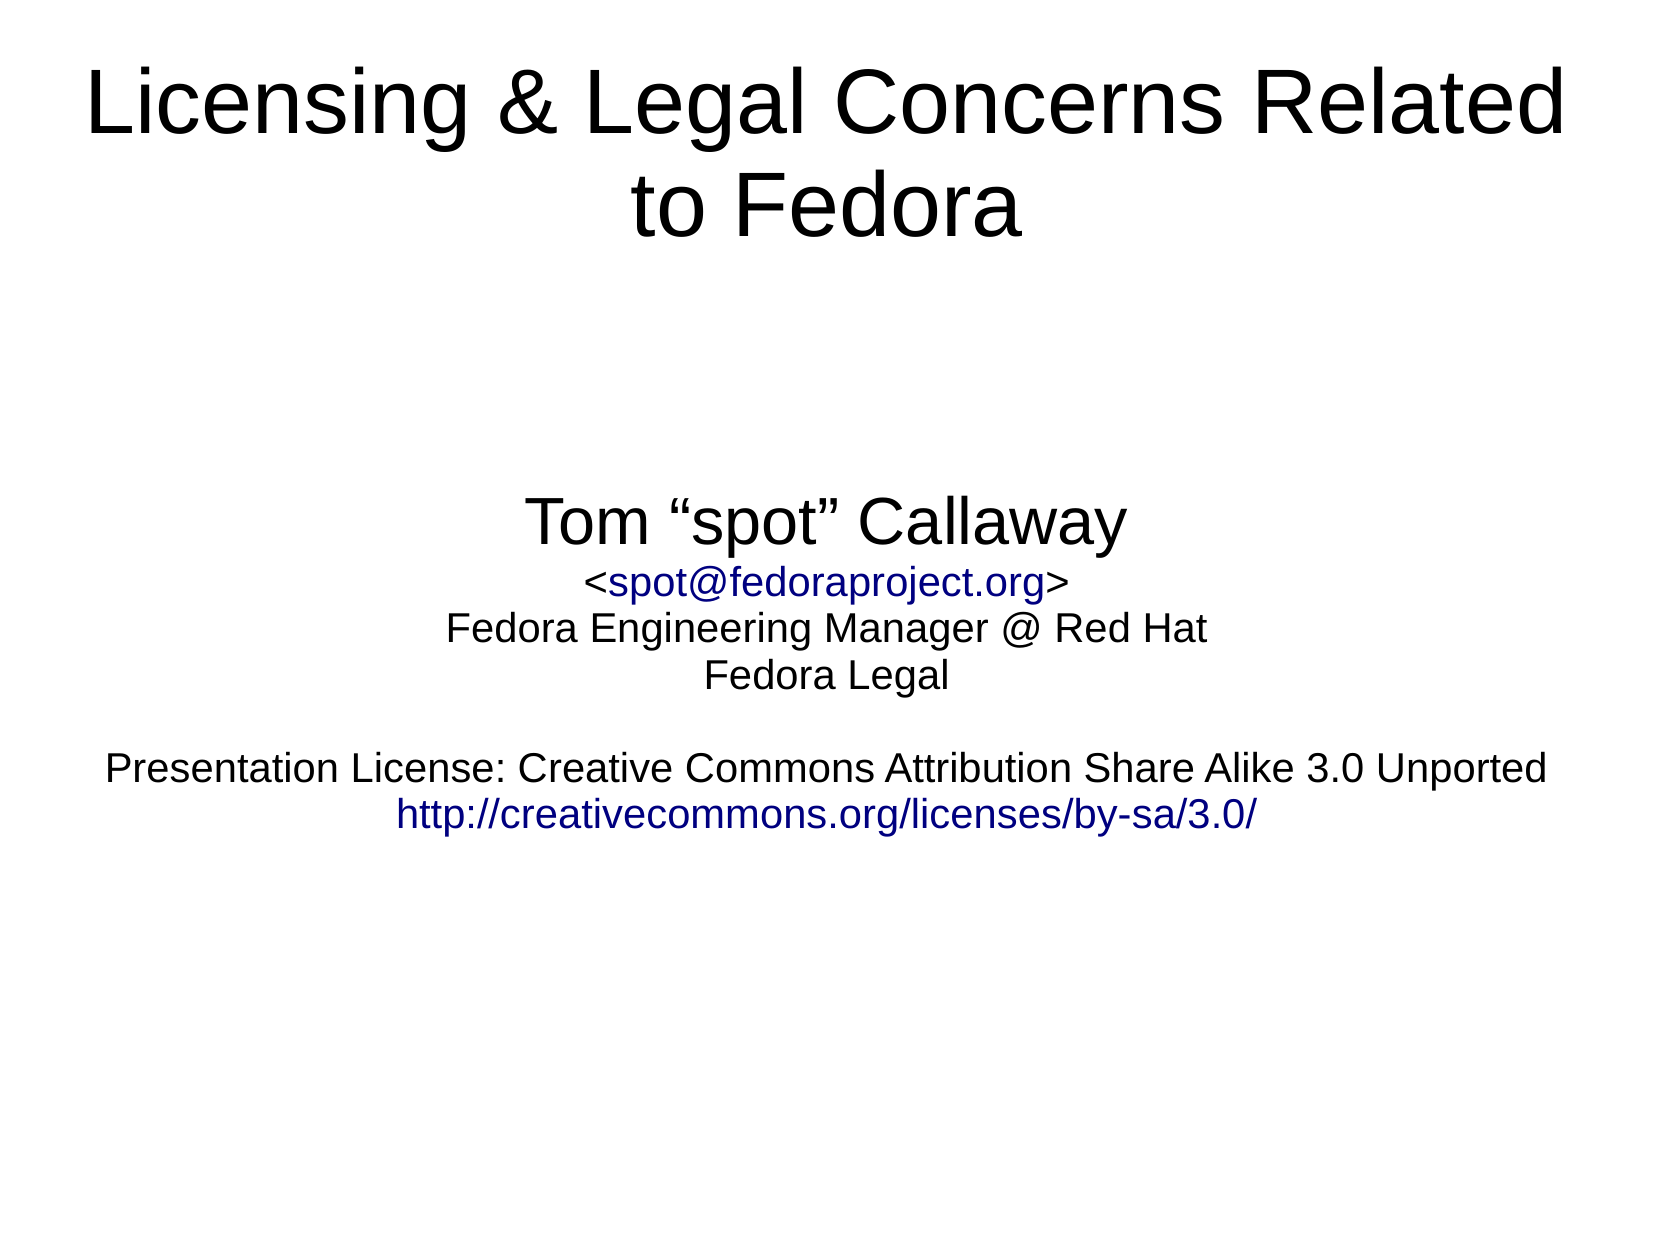

# Licensing & Legal Concerns Related to Fedora
Tom “spot” Callaway
<spot@fedoraproject.org>
Fedora Engineering Manager @ Red Hat
Fedora Legal
Presentation License: Creative Commons Attribution Share Alike 3.0 Unported
http://creativecommons.org/licenses/by-sa/3.0/